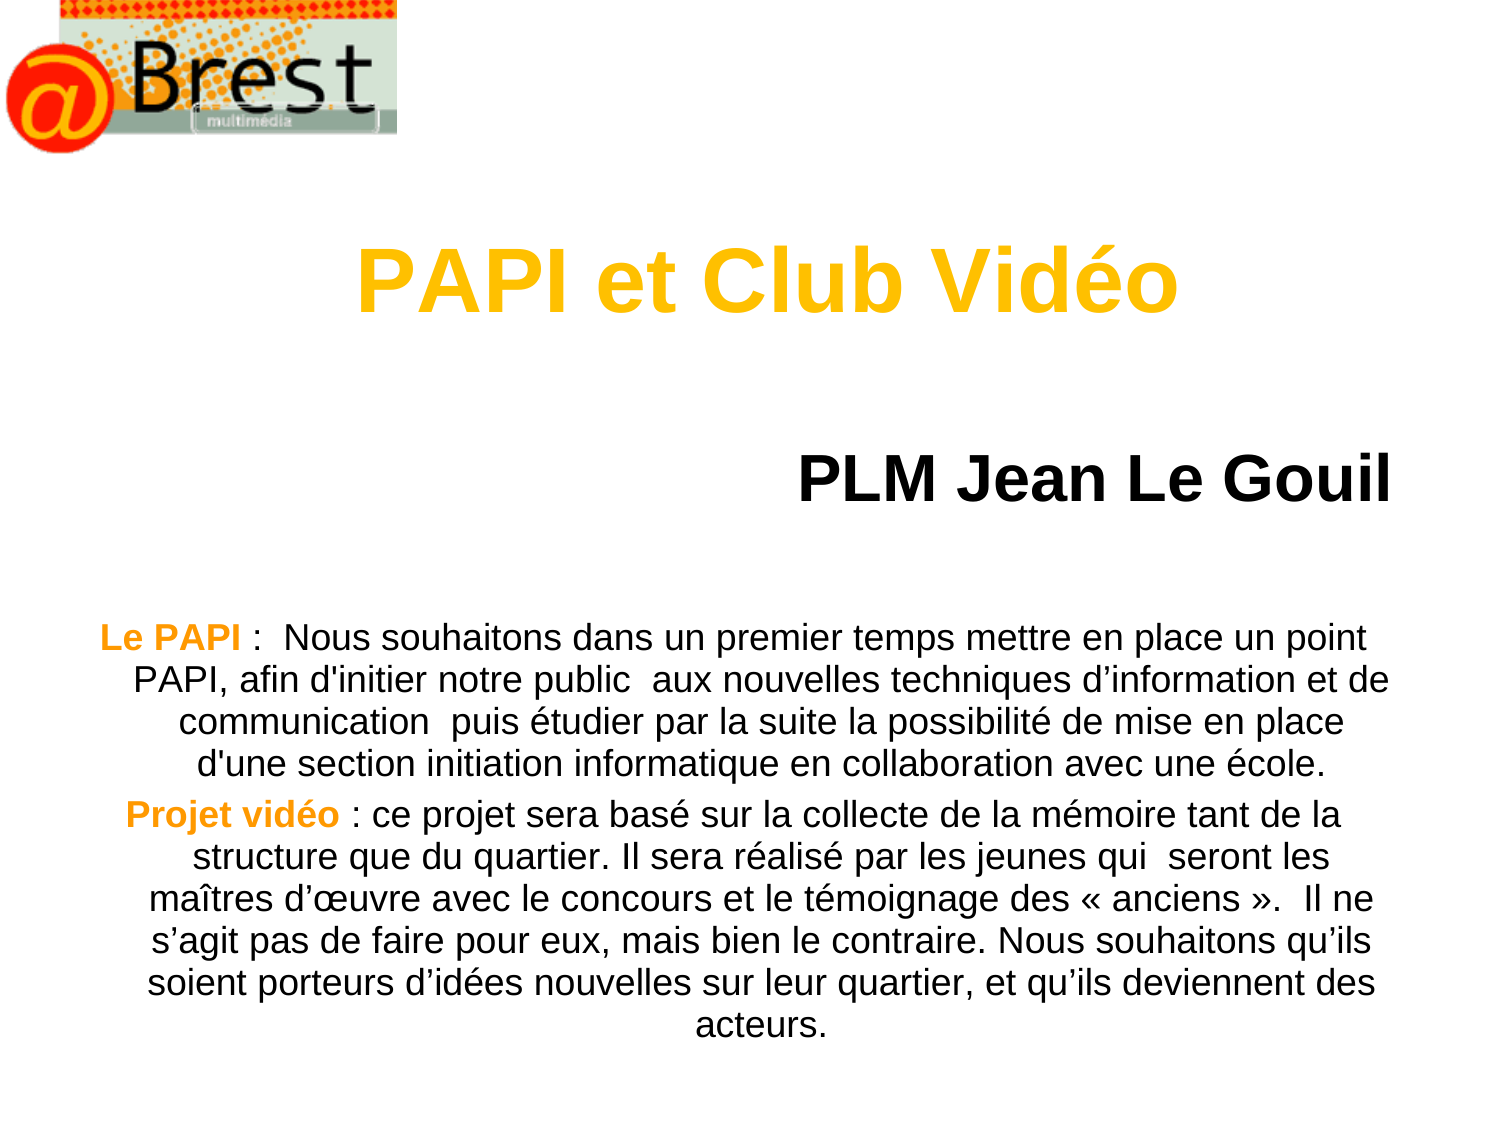

# PAPI et Club Vidéo
PLM Jean Le Gouil
Le PAPI : Nous souhaitons dans un premier temps mettre en place un point PAPI, afin d'initier notre public aux nouvelles techniques d’information et de communication puis étudier par la suite la possibilité de mise en place d'une section initiation informatique en collaboration avec une école.
Projet vidéo : ce projet sera basé sur la collecte de la mémoire tant de la structure que du quartier. Il sera réalisé par les jeunes qui seront les maîtres d’œuvre avec le concours et le témoignage des « anciens ». Il ne s’agit pas de faire pour eux, mais bien le contraire. Nous souhaitons qu’ils soient porteurs d’idées nouvelles sur leur quartier, et qu’ils deviennent des acteurs.